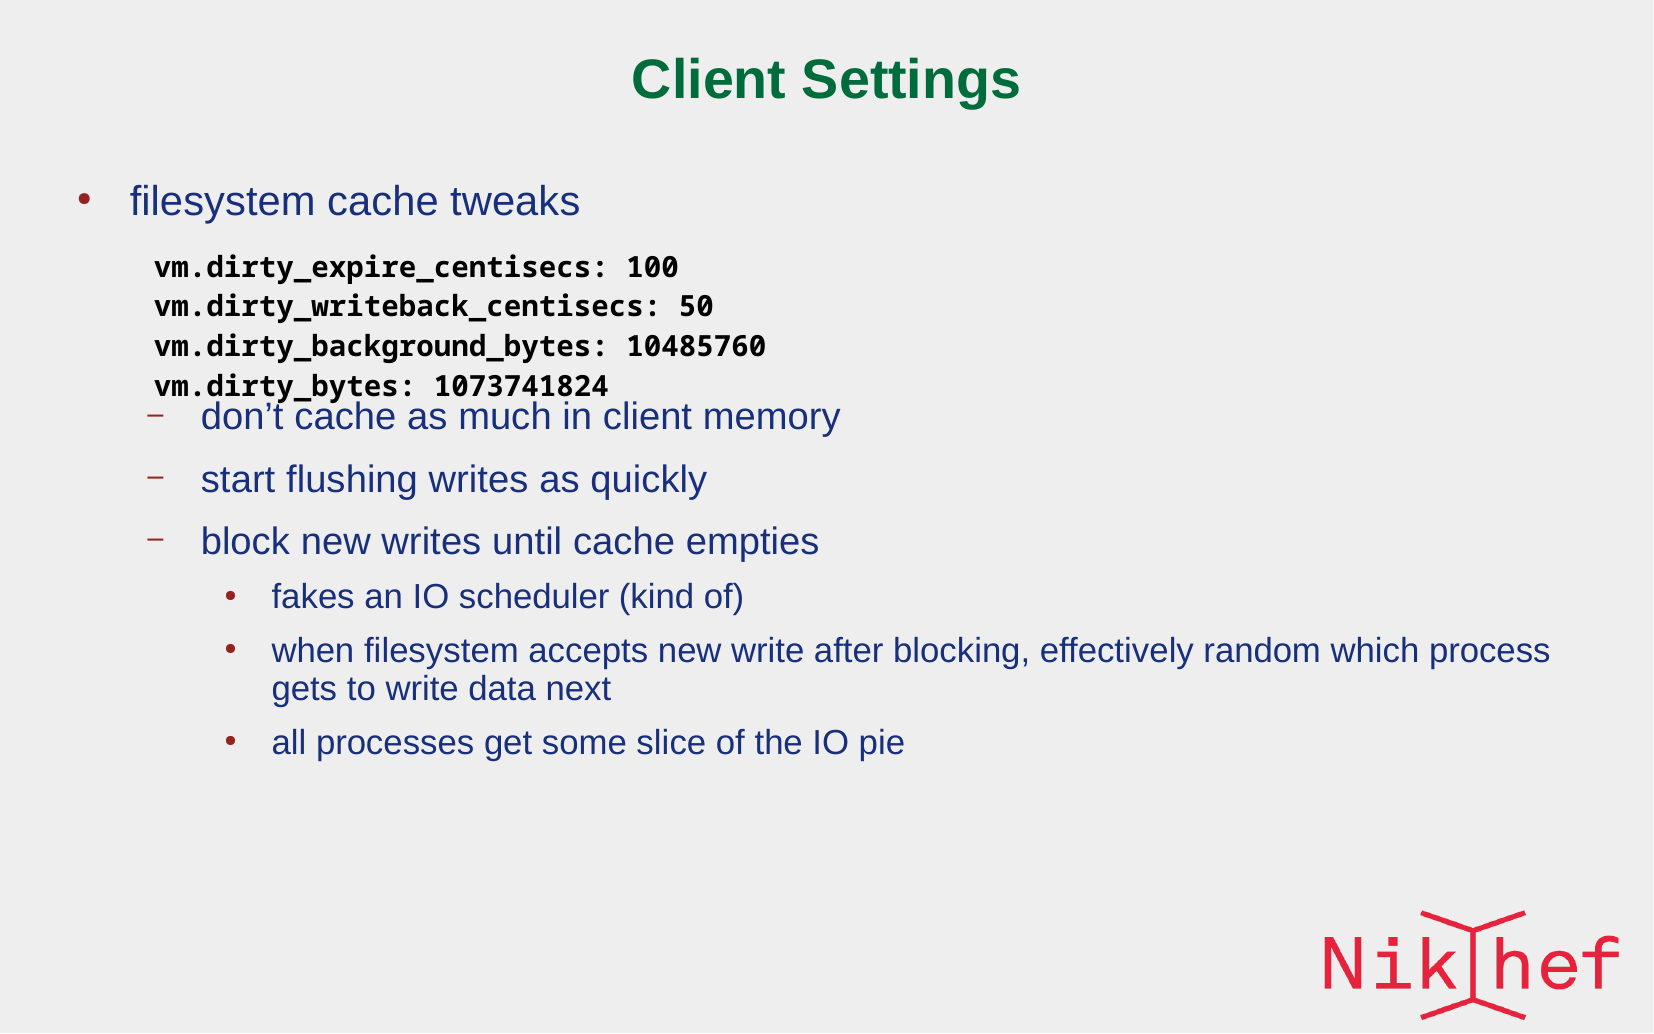

# Client Settings
filesystem cache tweaks
don’t cache as much in client memory
start flushing writes as quickly
block new writes until cache empties
fakes an IO scheduler (kind of)
when filesystem accepts new write after blocking, effectively random which process gets to write data next
all processes get some slice of the IO pie
vm.dirty_expire_centisecs: 100 vm.dirty_writeback_centisecs: 50 vm.dirty_background_bytes: 10485760 vm.dirty_bytes: 1073741824